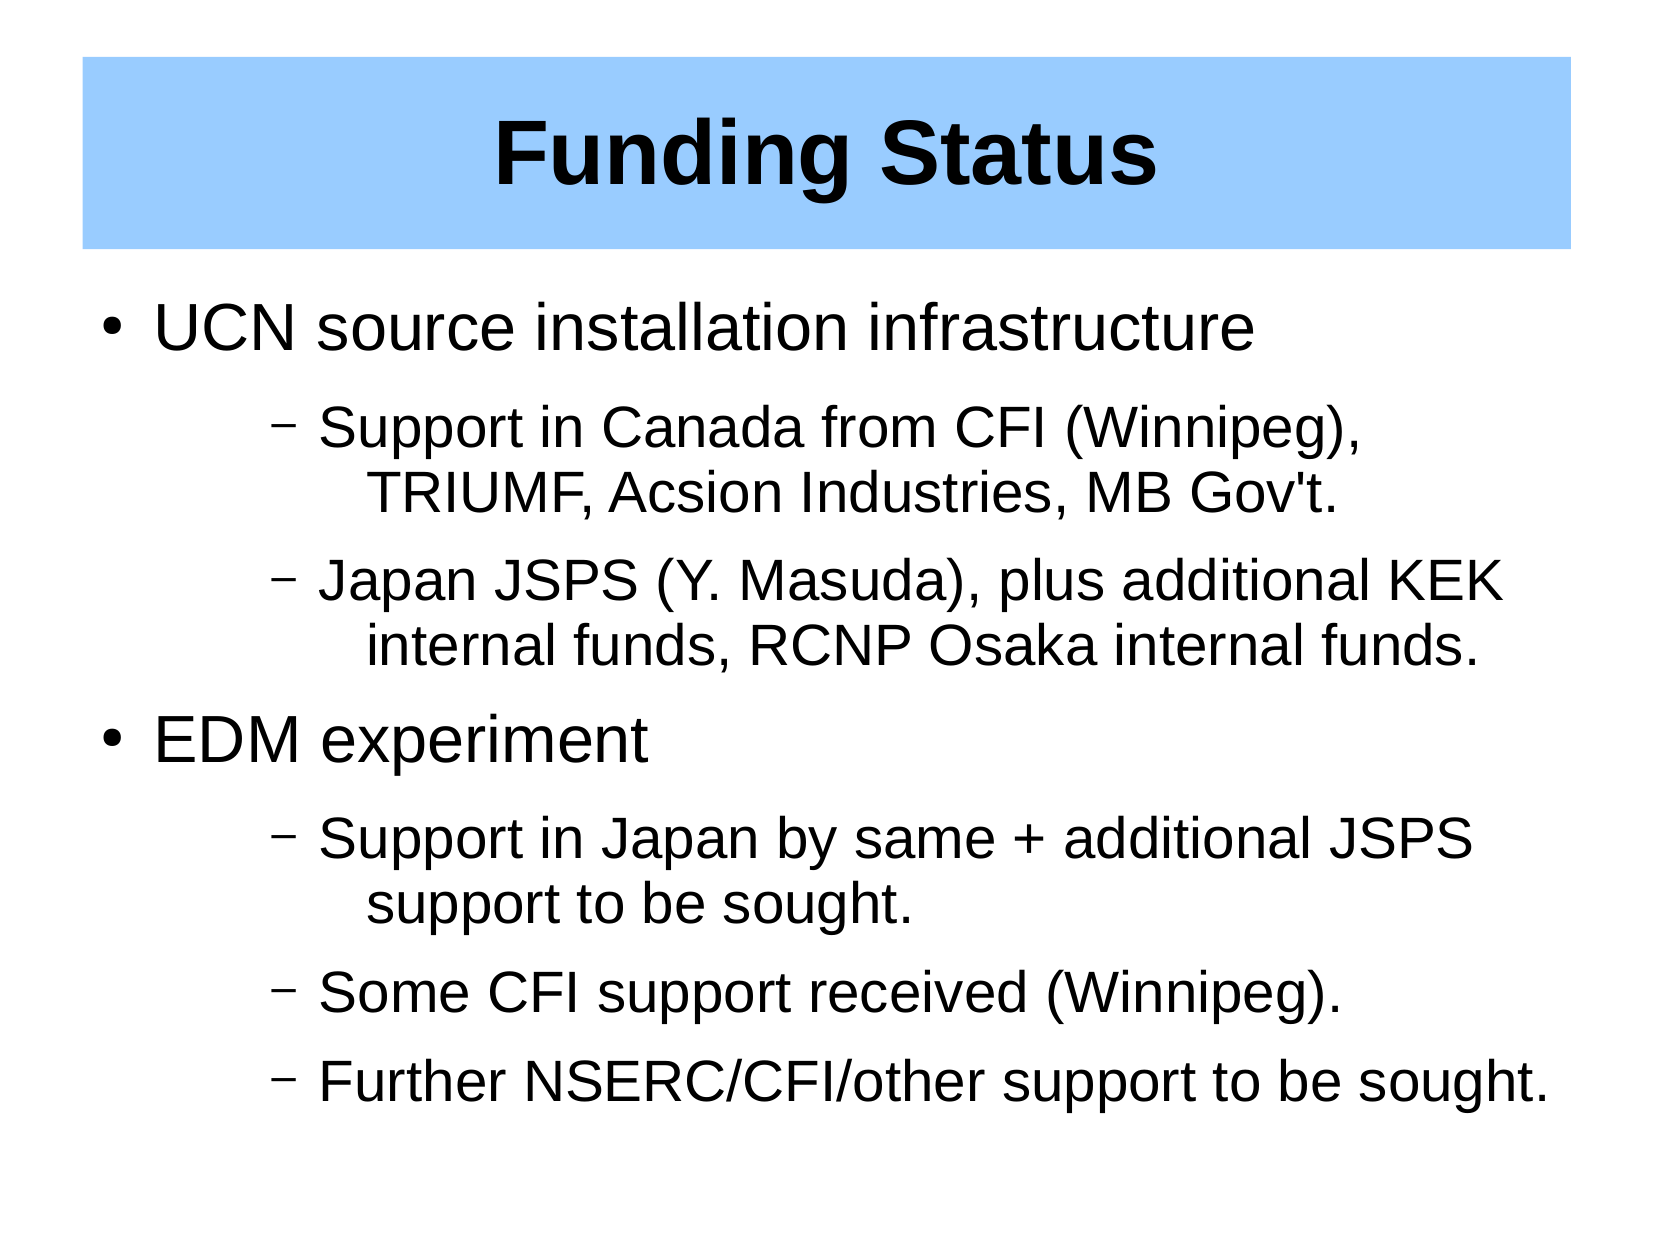

# Funding Status
UCN source installation infrastructure
Support in Canada from CFI (Winnipeg), TRIUMF, Acsion Industries, MB Gov't.
Japan JSPS (Y. Masuda), plus additional KEK internal funds, RCNP Osaka internal funds.
EDM experiment
Support in Japan by same + additional JSPS support to be sought.
Some CFI support received (Winnipeg).
Further NSERC/CFI/other support to be sought.